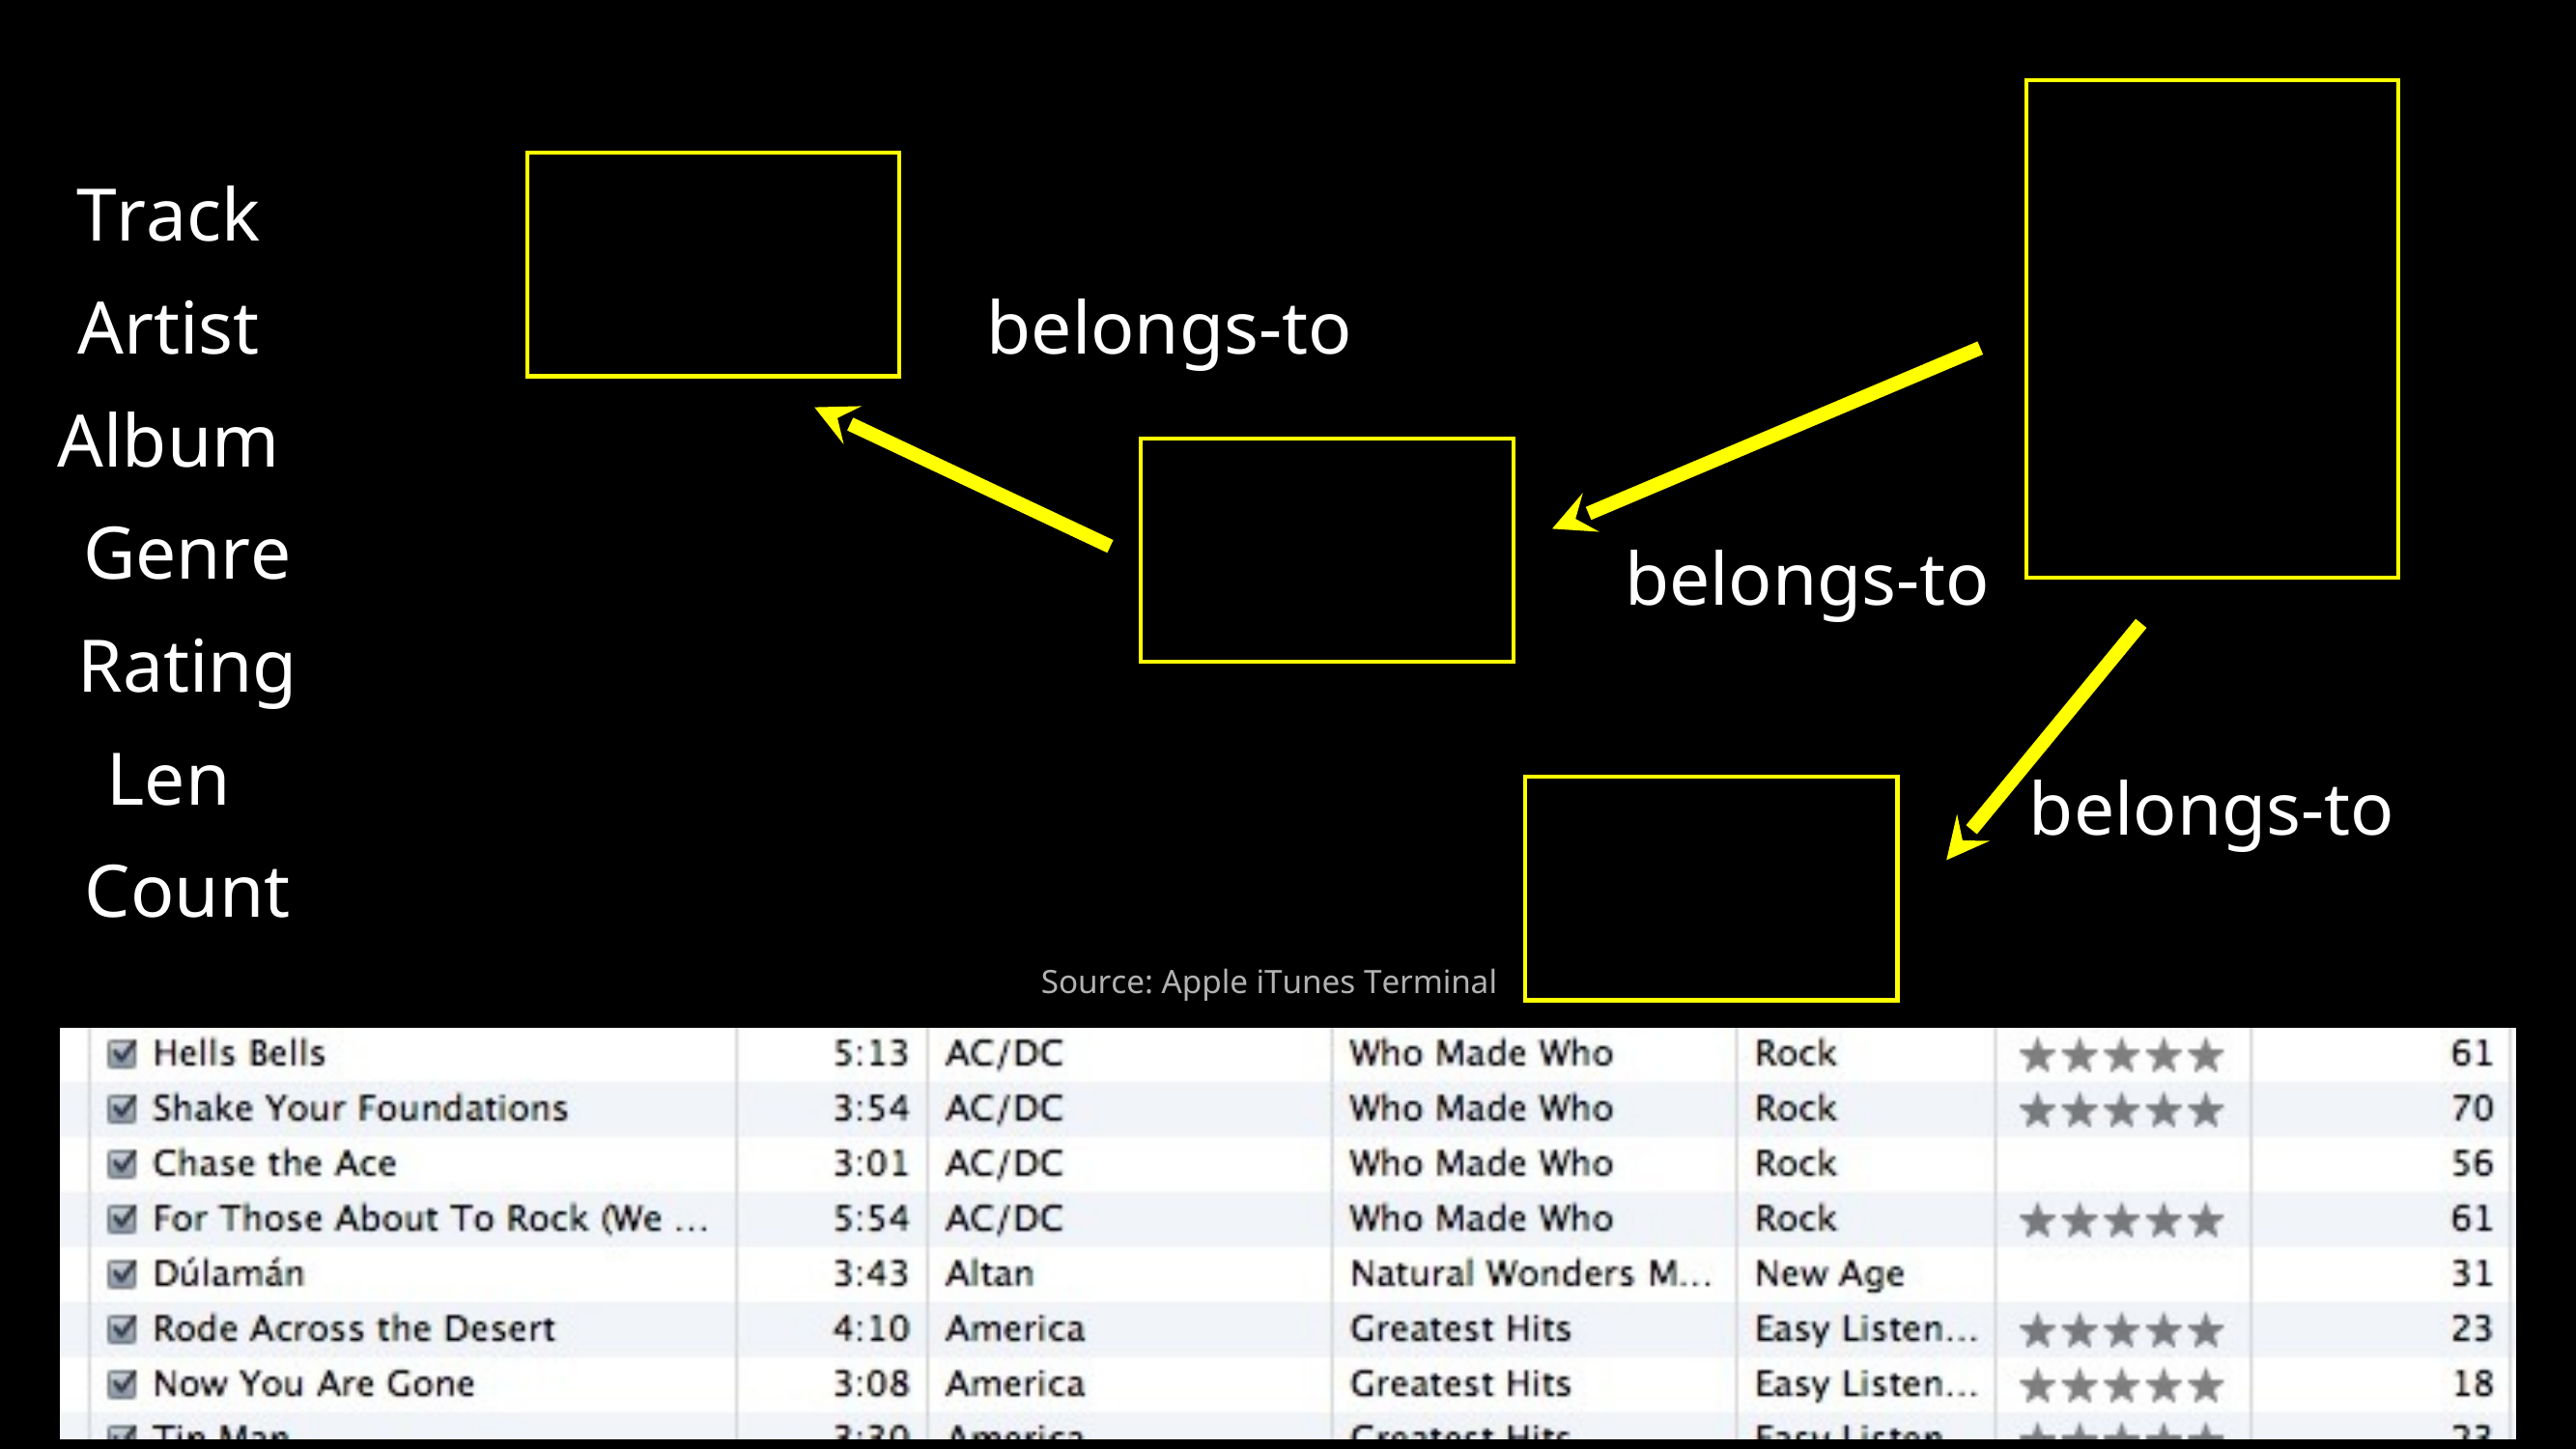

Track
Artist
belongs-to
Album
Genre
belongs-to
Rating
Len
belongs-to
Count
Source: Apple iTunes Terminal